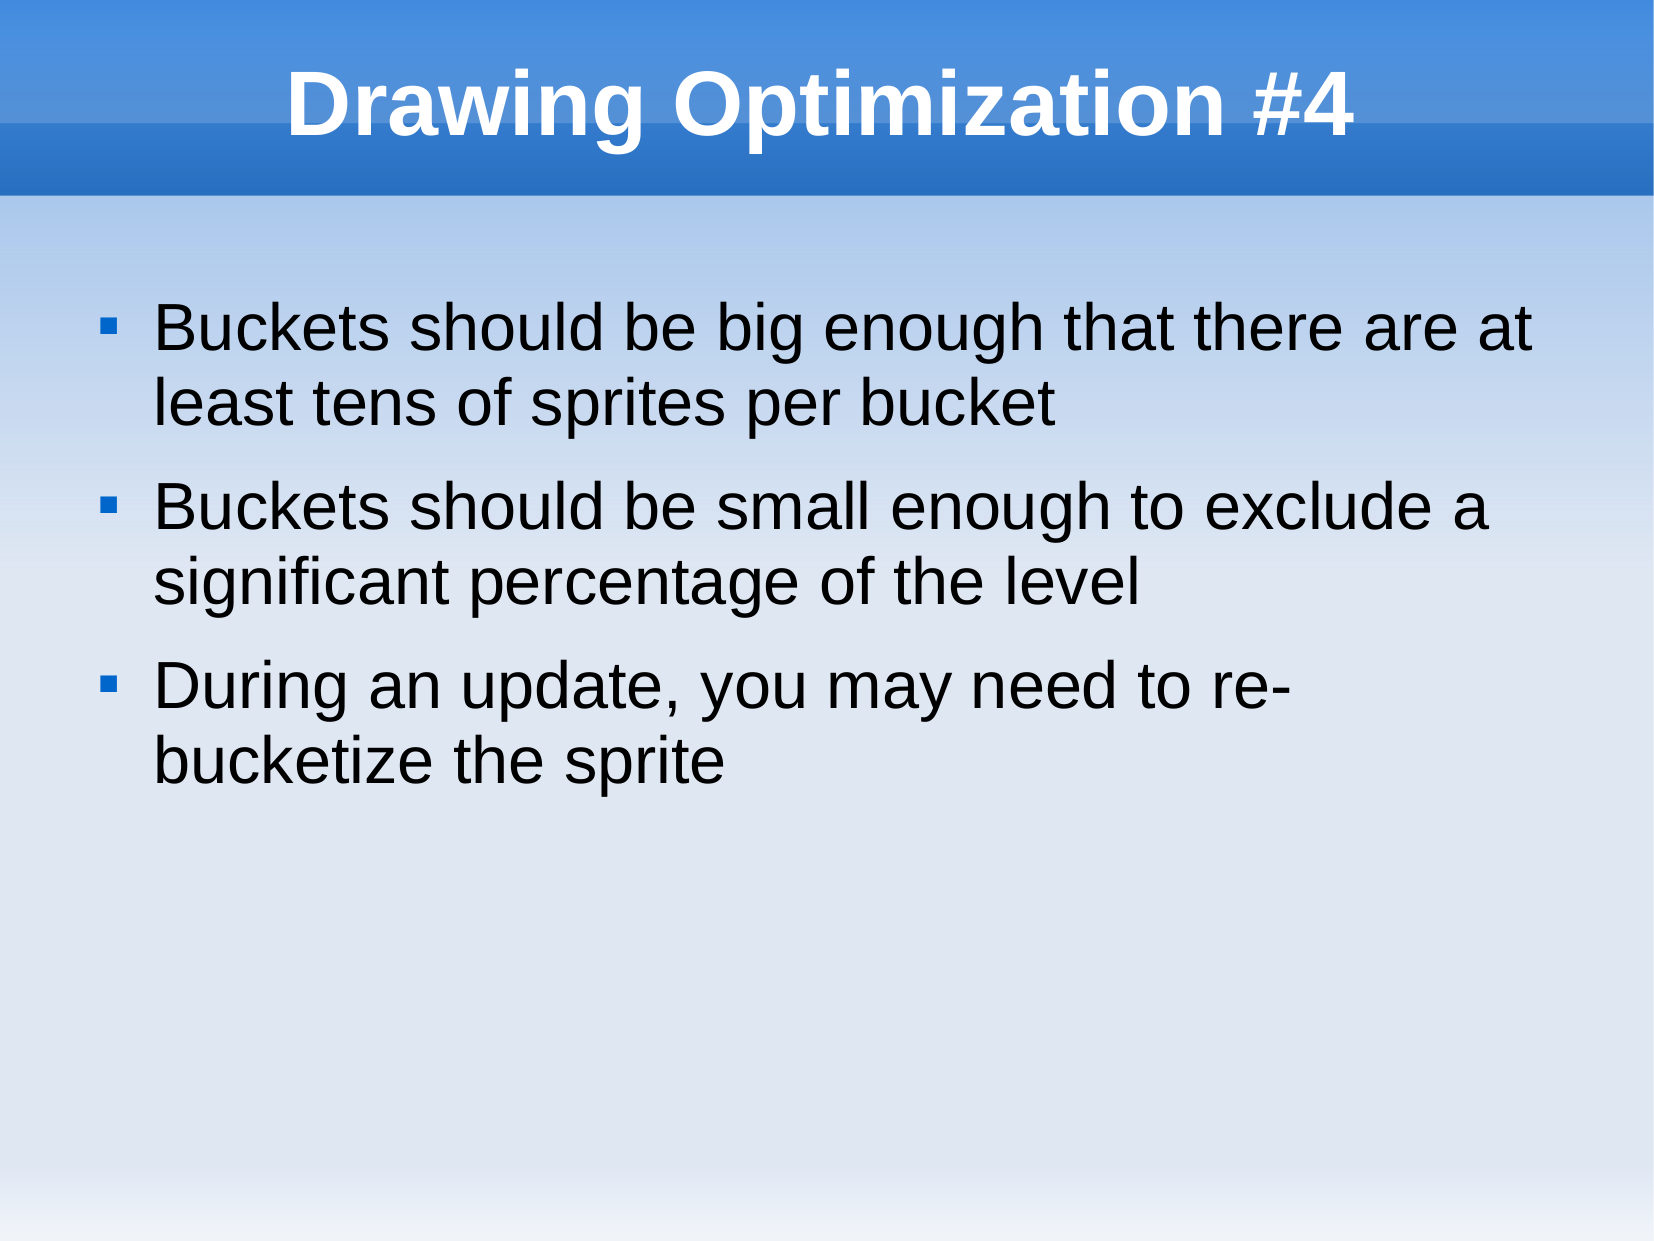

# Drawing Optimization #4
Buckets should be big enough that there are at least tens of sprites per bucket
Buckets should be small enough to exclude a significant percentage of the level
During an update, you may need to re-bucketize the sprite